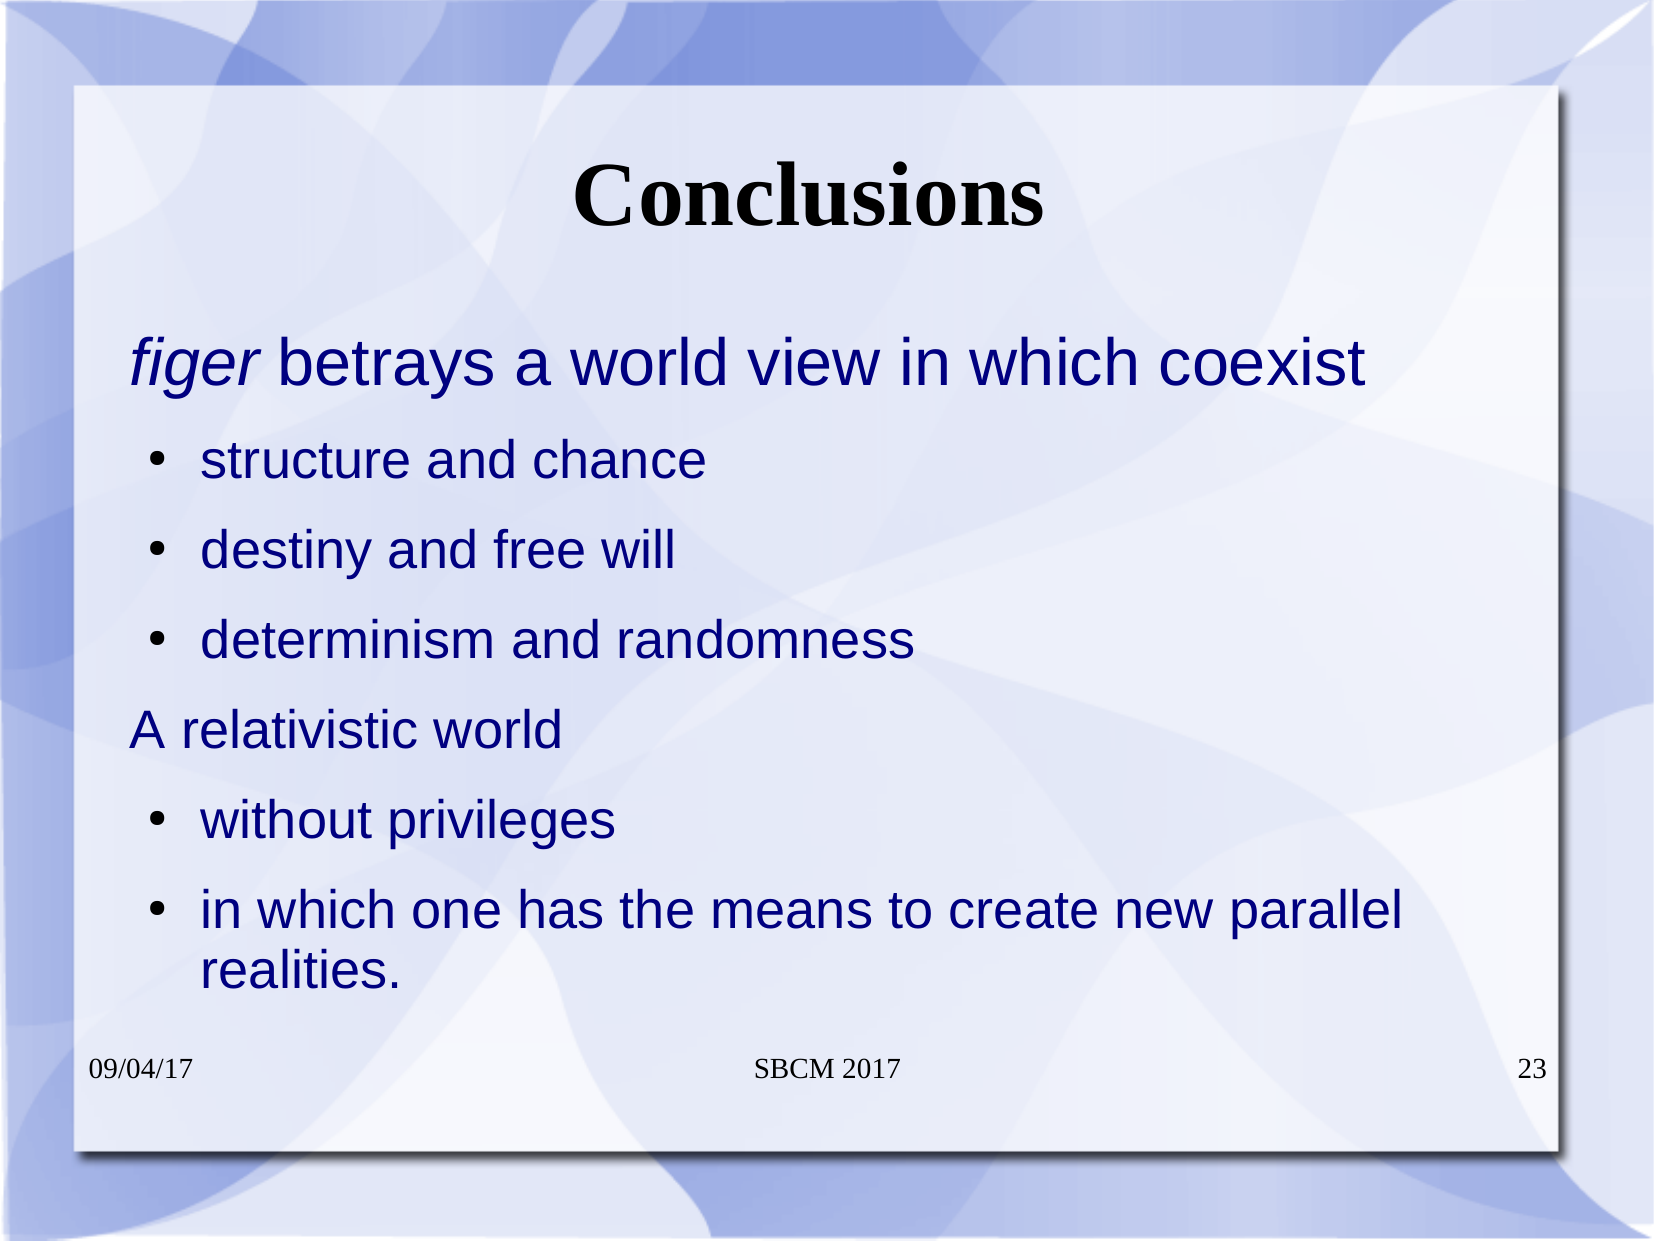

# Conclusions
figer betrays a world view in which coexist
structure and chance
destiny and free will
determinism and randomness
A relativistic world
without privileges
in which one has the means to create new parallel realities.
09/04/17
SBCM 2017
23